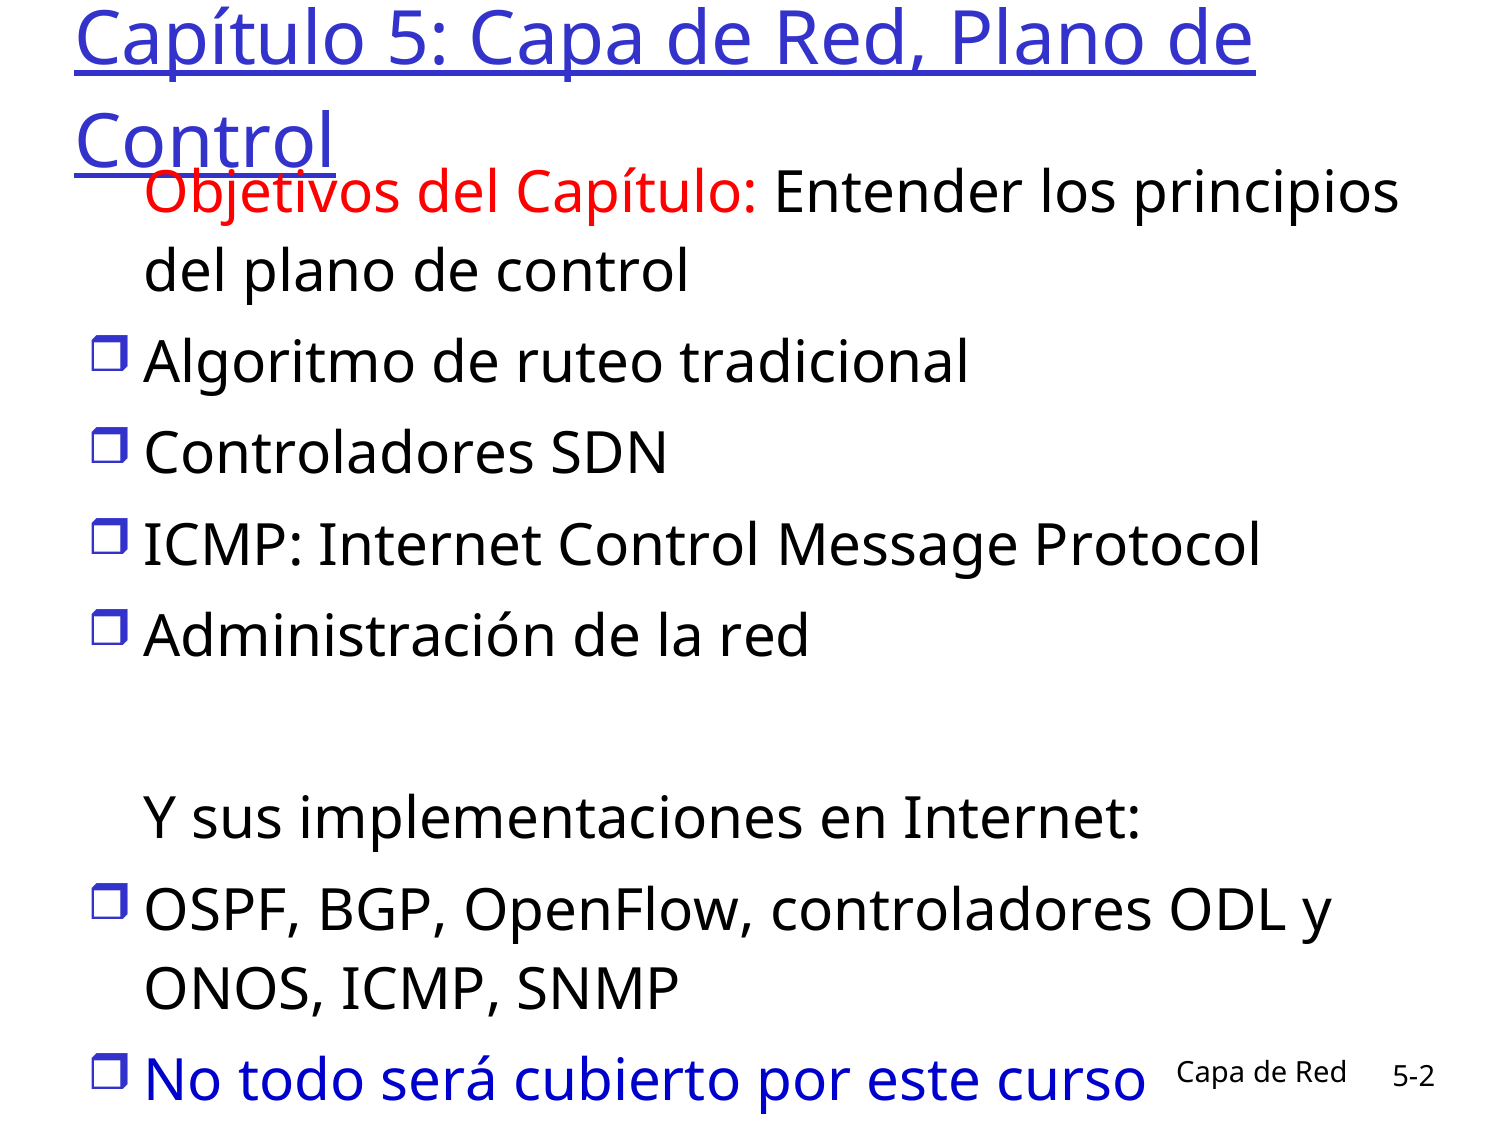

# Capítulo 5: Capa de Red, Plano de Control
Objetivos del Capítulo: Entender los principios del plano de control
Algoritmo de ruteo tradicional
Controladores SDN
ICMP: Internet Control Message Protocol
Administración de la red
Y sus implementaciones en Internet:
OSPF, BGP, OpenFlow, controladores ODL y ONOS, ICMP, SNMP
No todo será cubierto por este curso